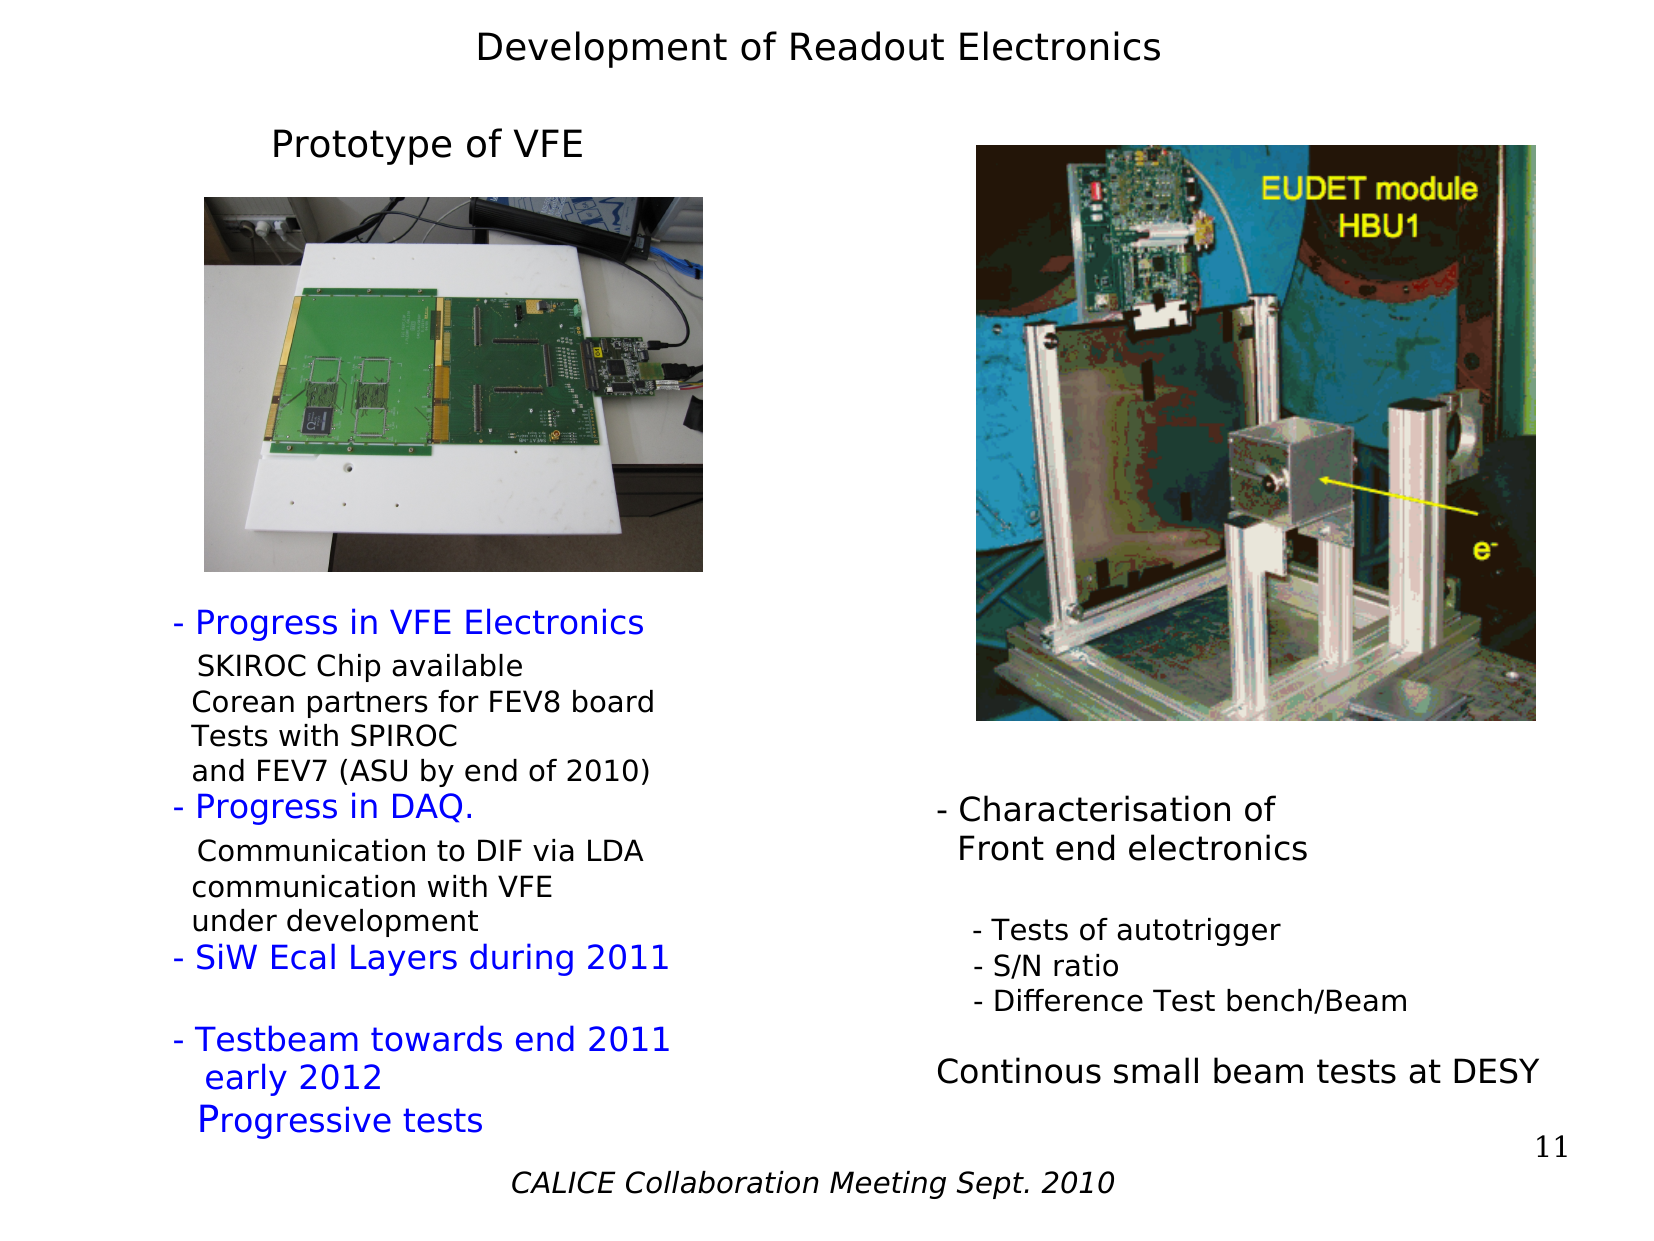

Development of Readout Electronics
Prototype of VFE
FEV5
- Progress in VFE Electronics
 SKIROC Chip available
 Corean partners for FEV8 board
 Tests with SPIROC
 and FEV7 (ASU by end of 2010)
- Progress in DAQ.
 Communication to DIF via LDA
 communication with VFE
 under development
- SiW Ecal Layers during 2011
- Testbeam towards end 2011
 early 2012
 Progressive tests
- Characterisation of
 Front end electronics
 - Tests of autotrigger
 - S/N ratio
 - Difference Test bench/Beam
Continous small beam tests at DESY
11